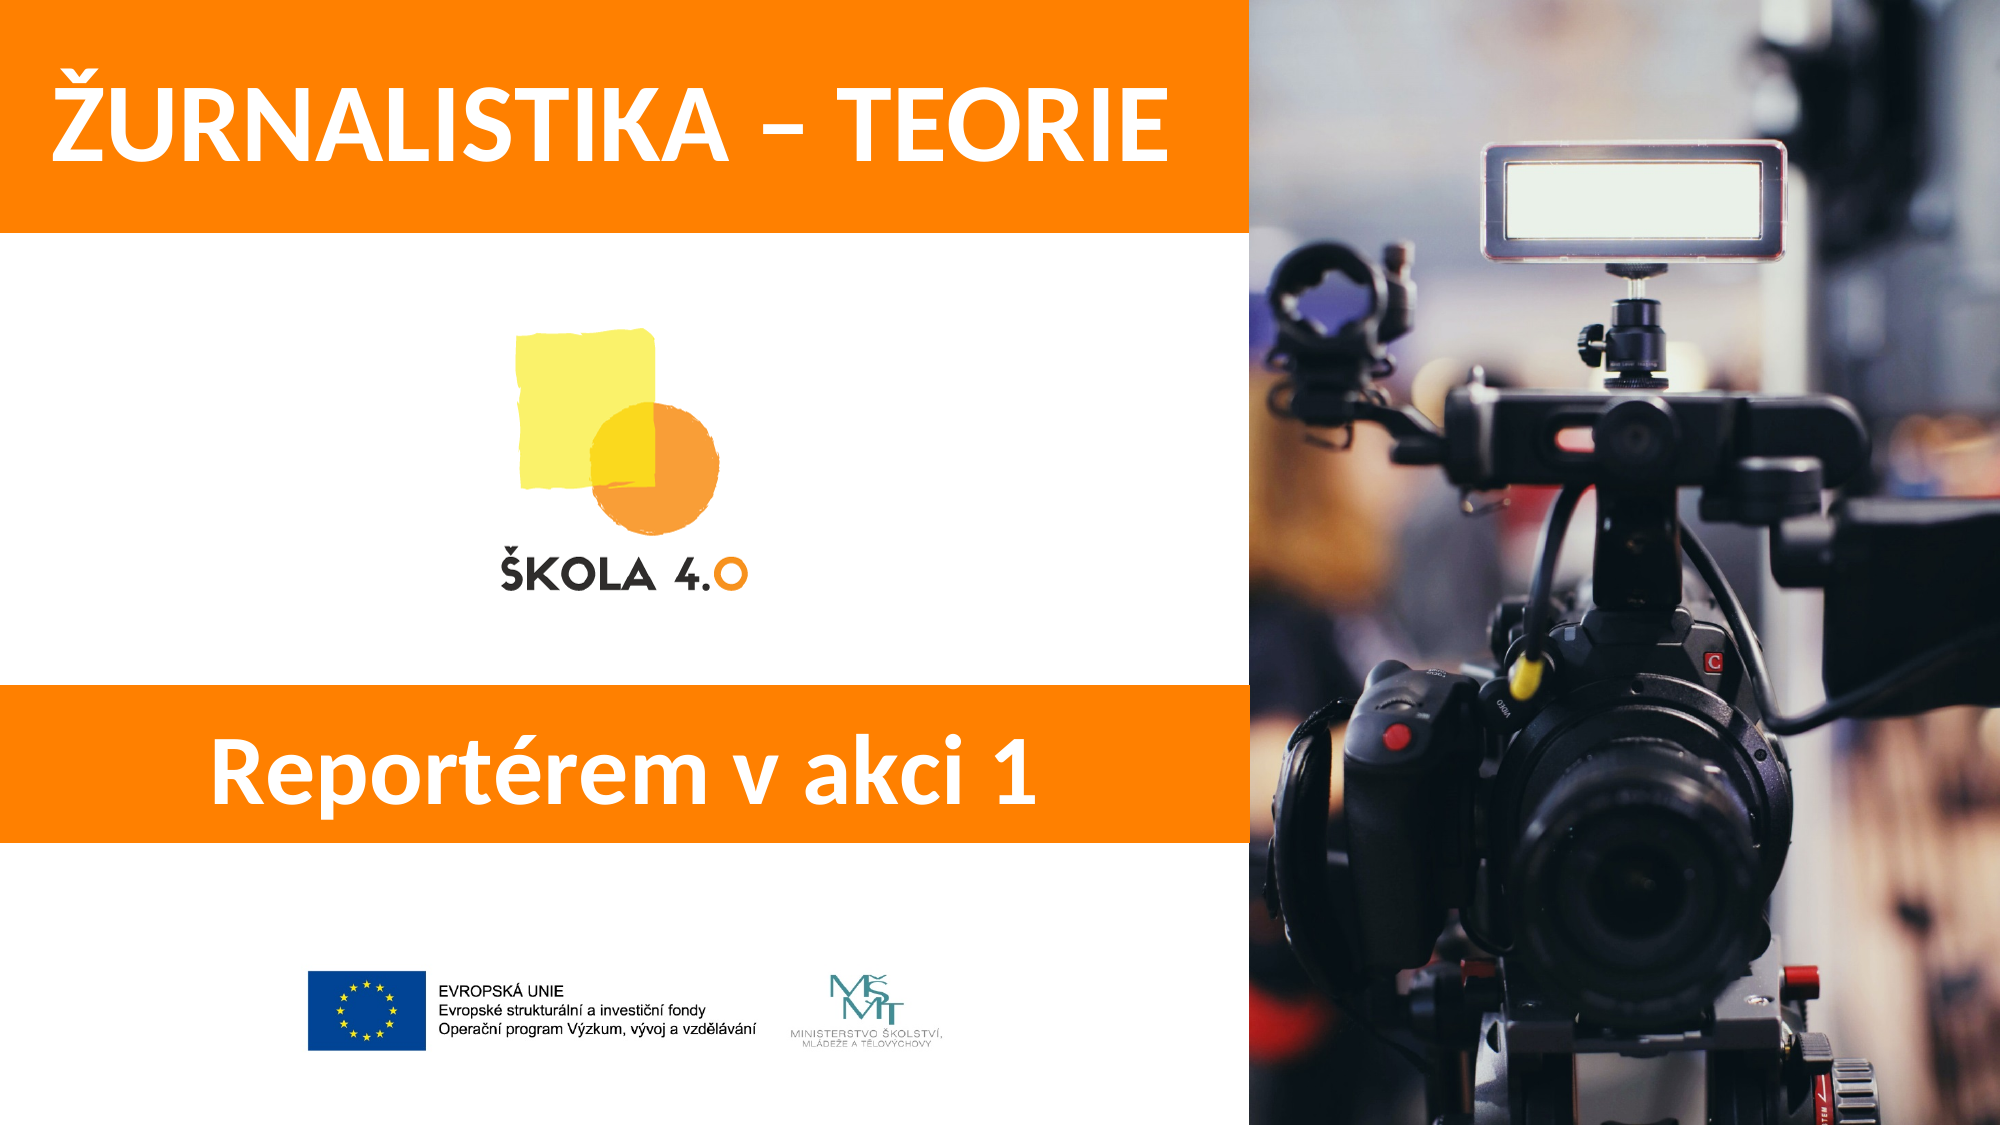

ŽURNALISTIKA – TEORIE
Reportérem v akci 1